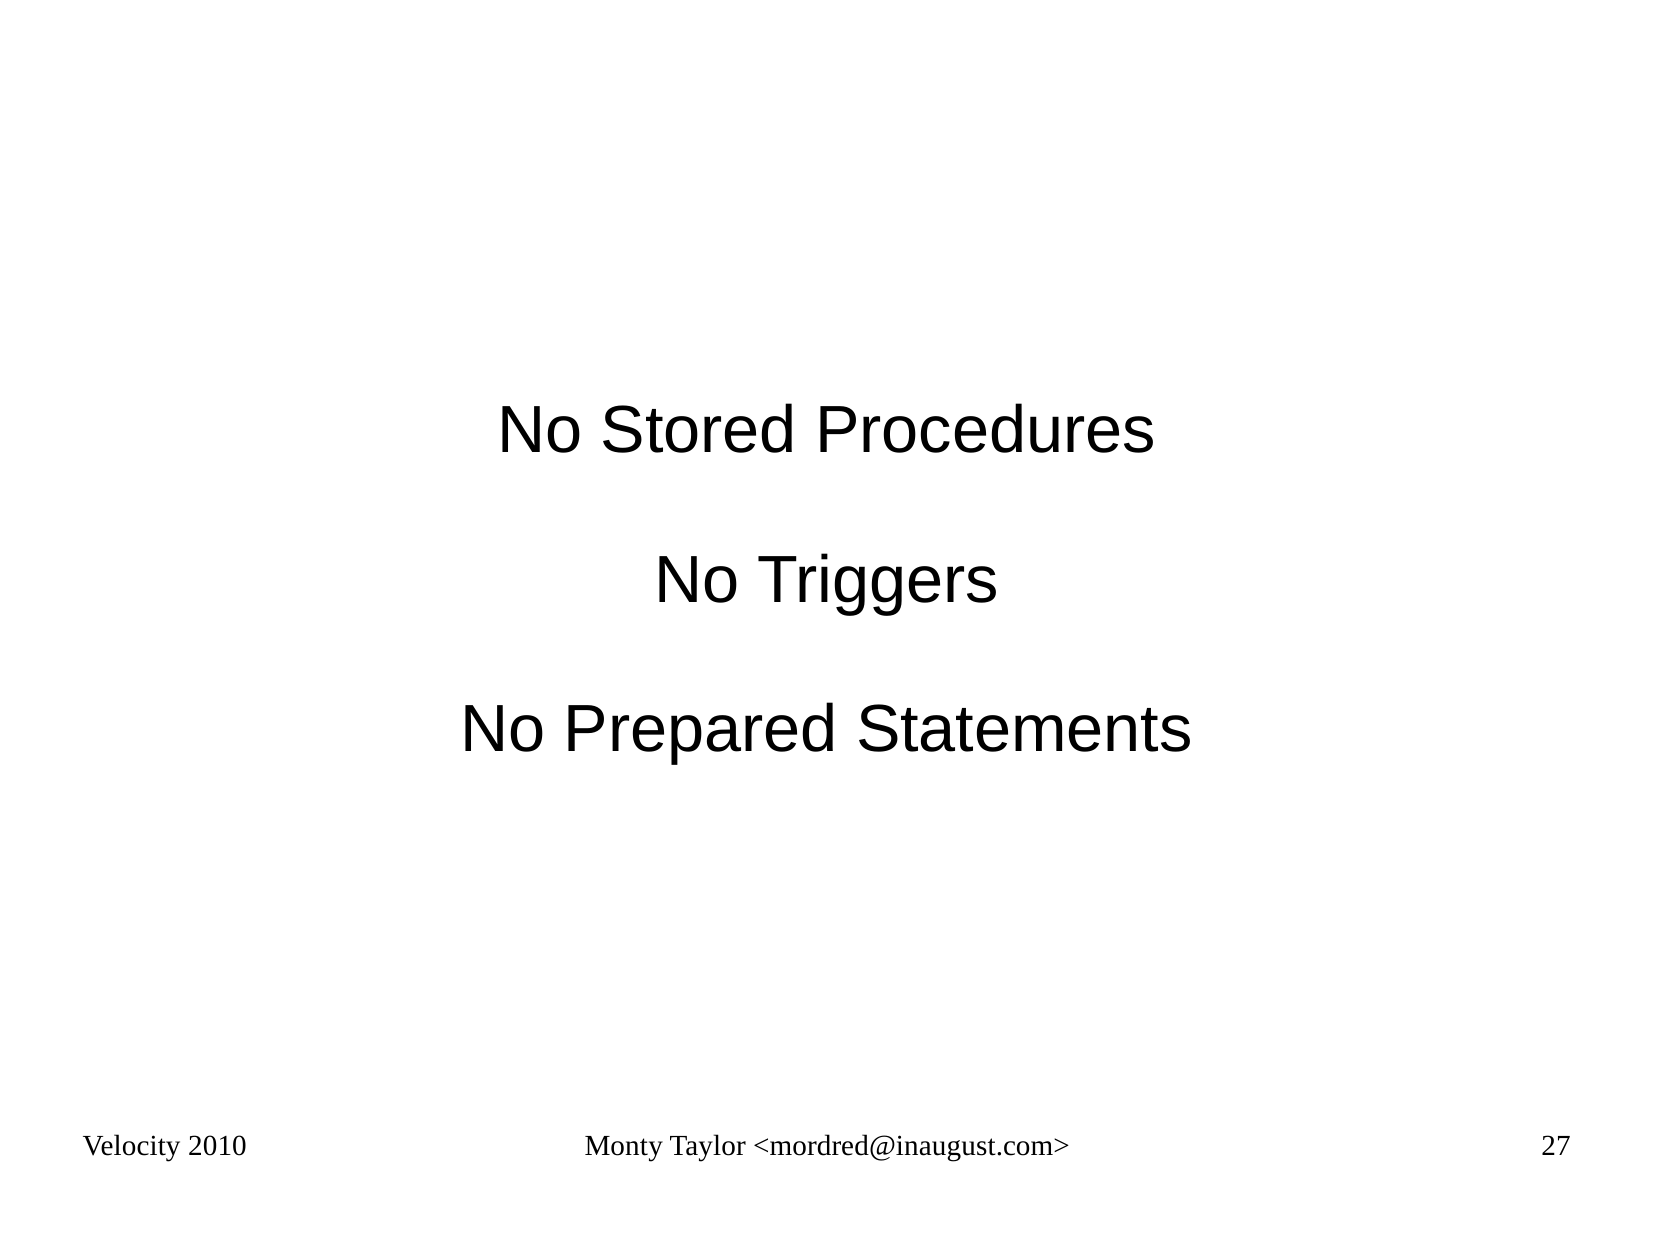

# No Stored Procedures
No Triggers
No Prepared Statements
Velocity 2010
Monty Taylor <mordred@inaugust.com>
27